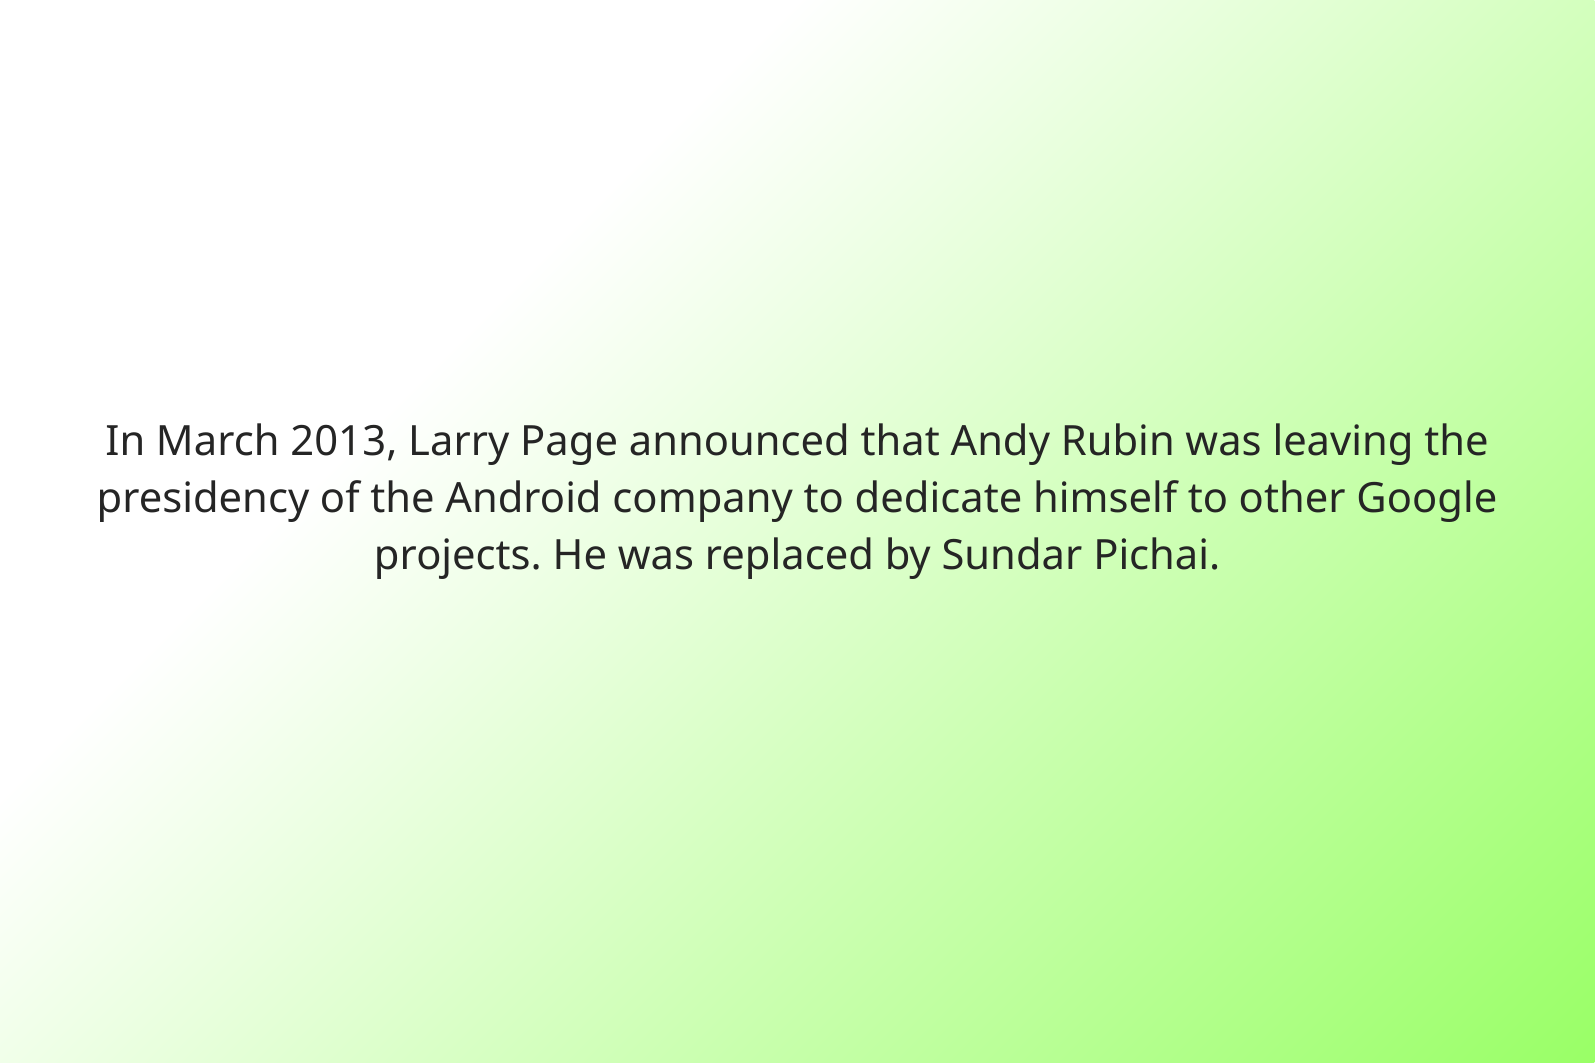

# In March 2013, Larry Page announced that Andy Rubin was leaving the presidency of the Android company to dedicate himself to other Google projects. He was replaced by Sundar Pichai.